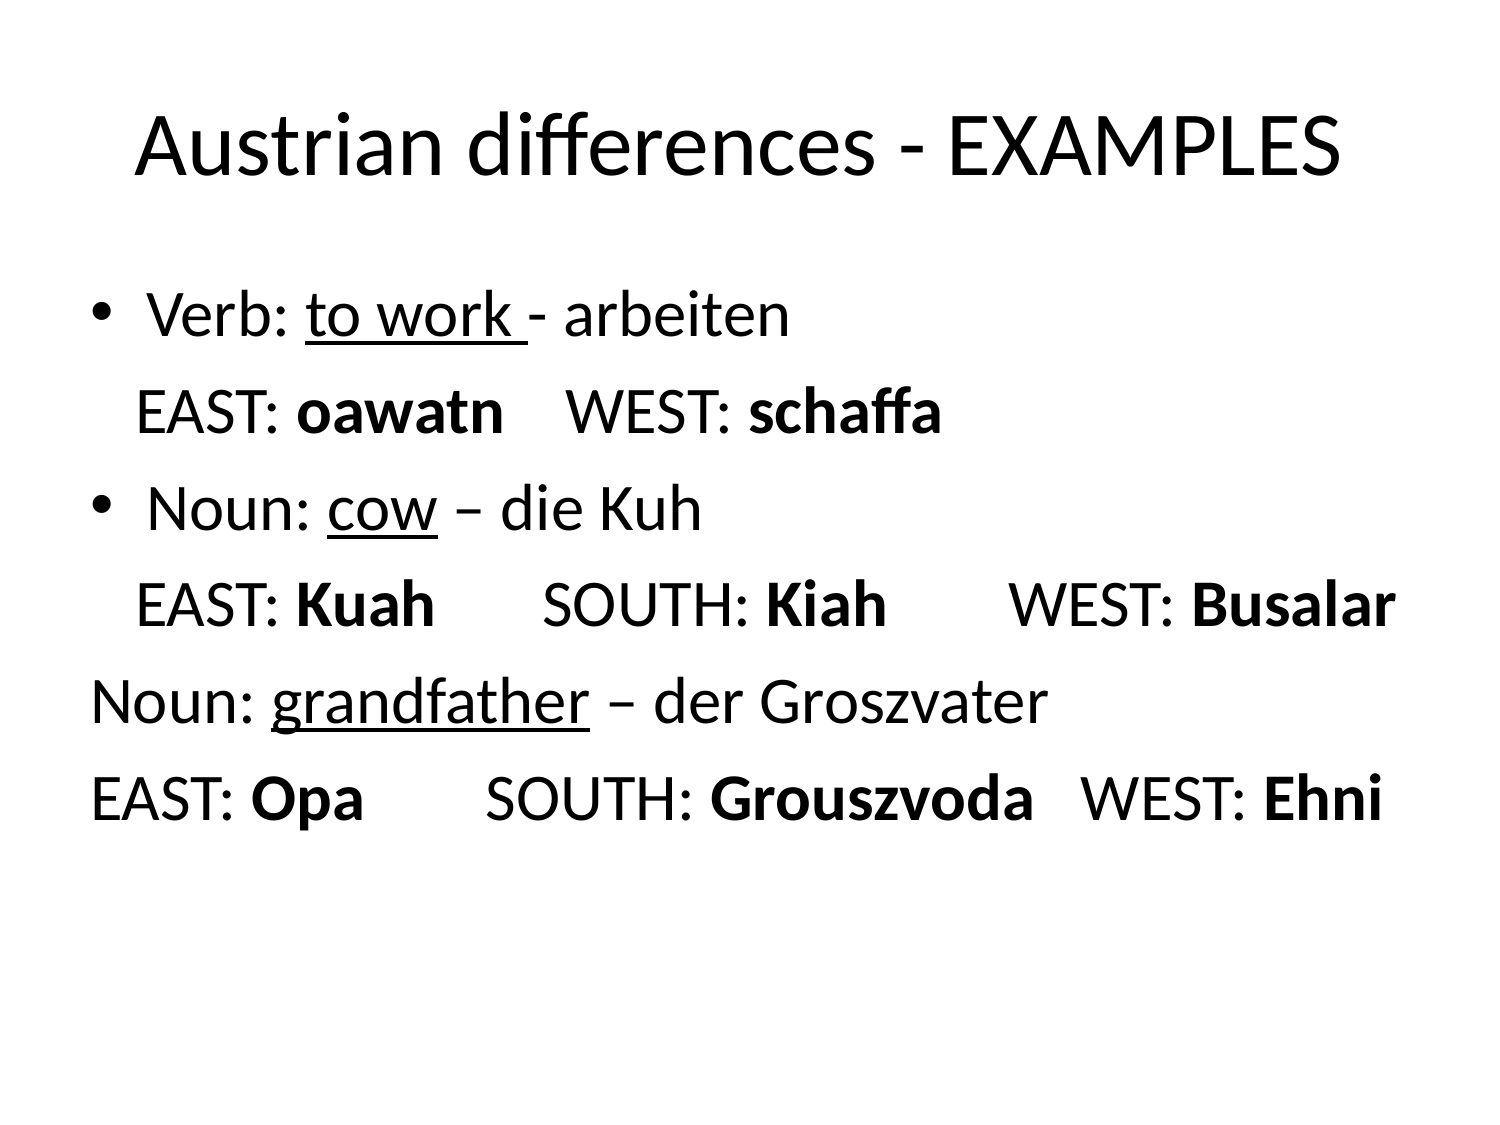

# Austrian differences - EXAMPLES
Verb: to work - arbeiten
 EAST: oawatn WEST: schaffa
Noun: cow – die Kuh
 EAST: Kuah SOUTH: Kiah WEST: Busalar
Noun: grandfather – der Groszvater
EAST: Opa SOUTH: Grouszvoda WEST: Ehni